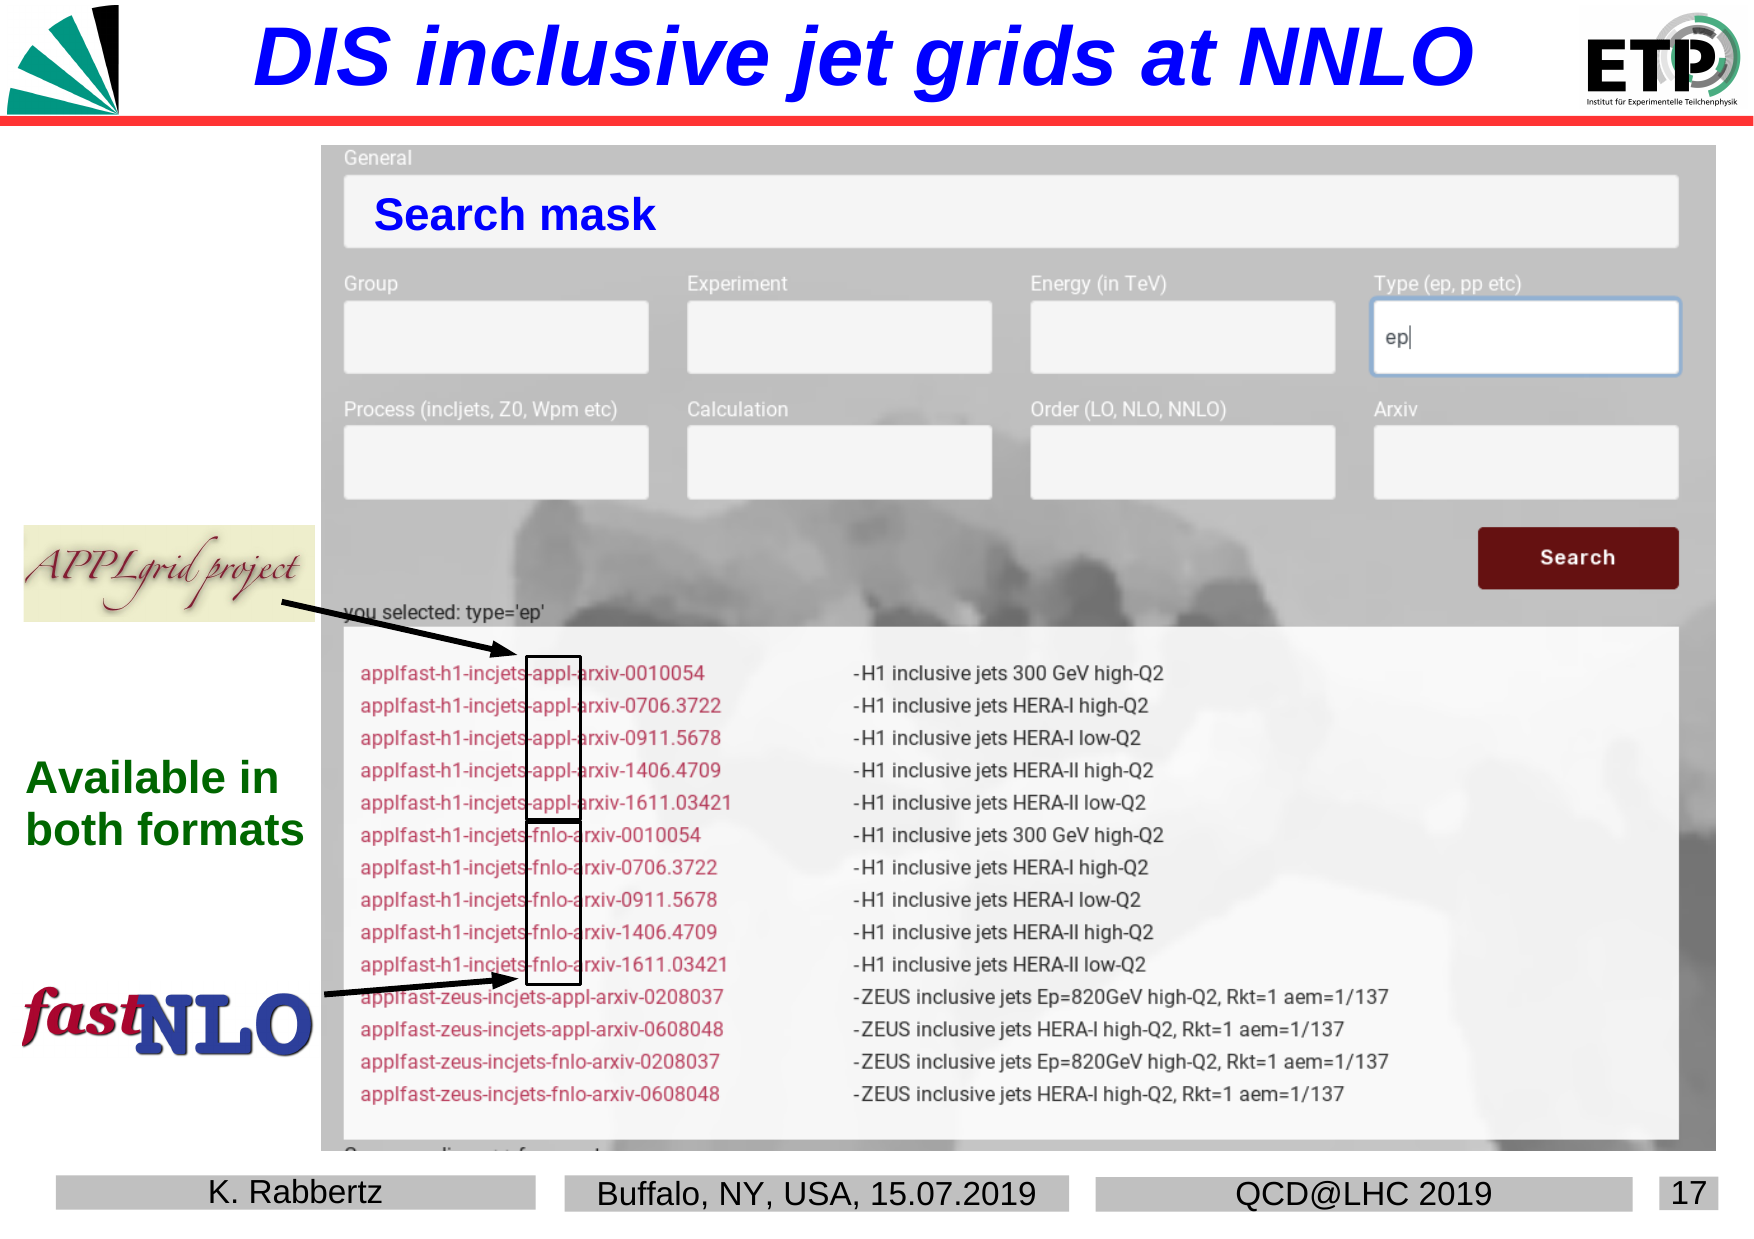

# DIS inclusive jet grids at NNLO
Search mask
Available in
both formats